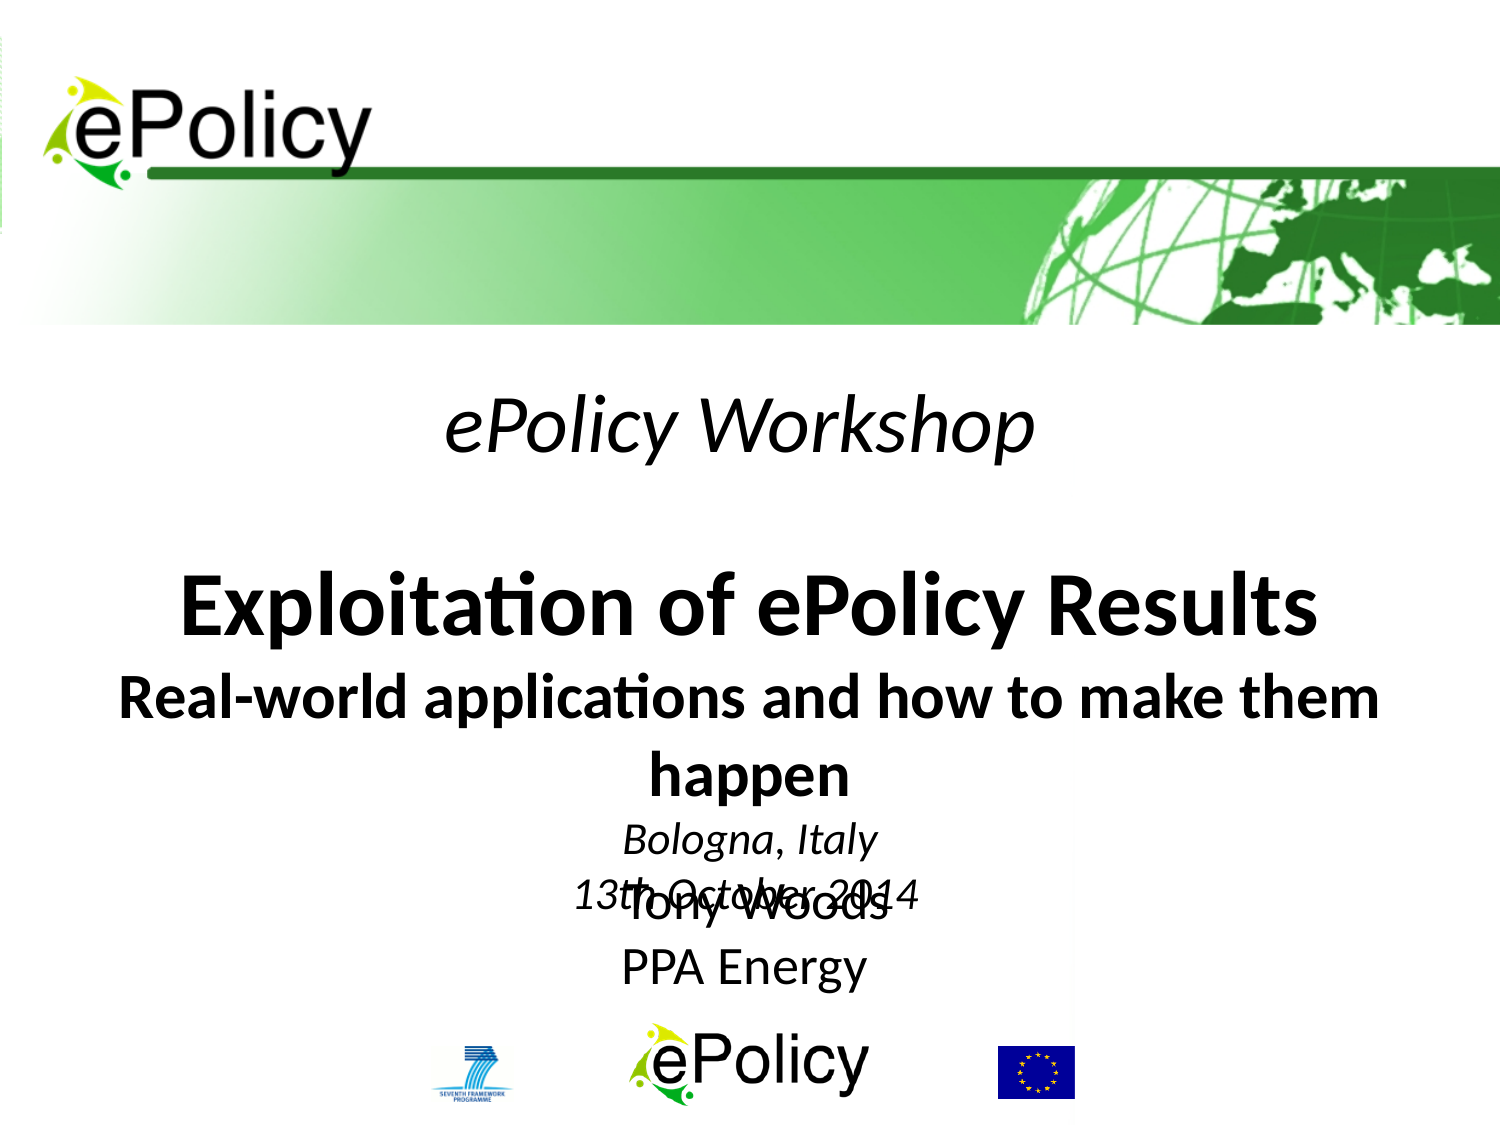

# ePolicy Workshop Exploitation of ePolicy Results Real-world applications and how to make them happen Bologna, Italy 13th October 2014
Tony Woods
PPA Energy